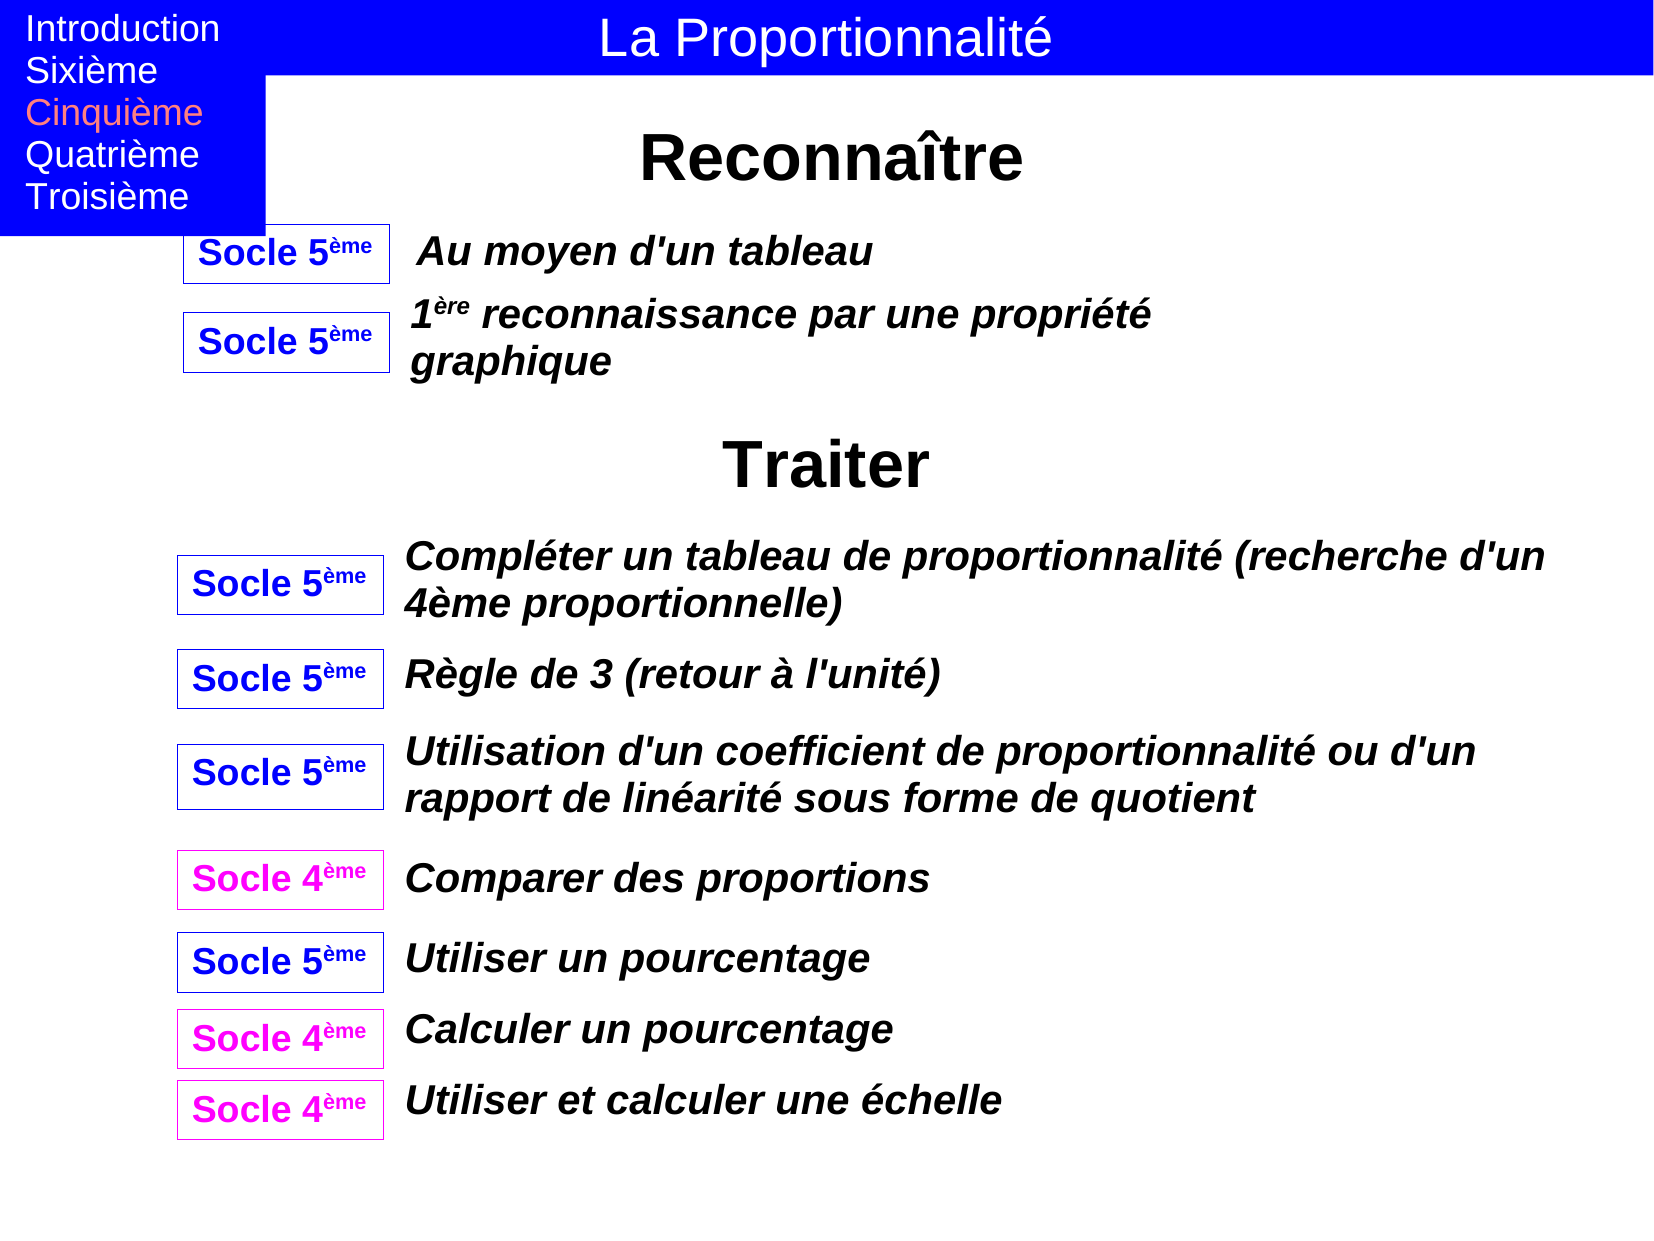

Introduction
 Sixième
 Cinquième
 Quatrième
 Troisième
La Proportionnalité
Reconnaître
Au moyen d'un tableau
Socle 5ème
1ère reconnaissance par une propriété graphique
Socle 5ème
Traiter
Compléter un tableau de proportionnalité (recherche d'un 4ème proportionnelle)
Socle 5ème
Règle de 3 (retour à l'unité)
Socle 5ème
Utilisation d'un coefficient de proportionnalité ou d'un rapport de linéarité sous forme de quotient
Socle 5ème
Comparer des proportions
Socle 4ème
Utiliser un pourcentage
Socle 5ème
Calculer un pourcentage
Socle 4ème
Utiliser et calculer une échelle
Socle 4ème